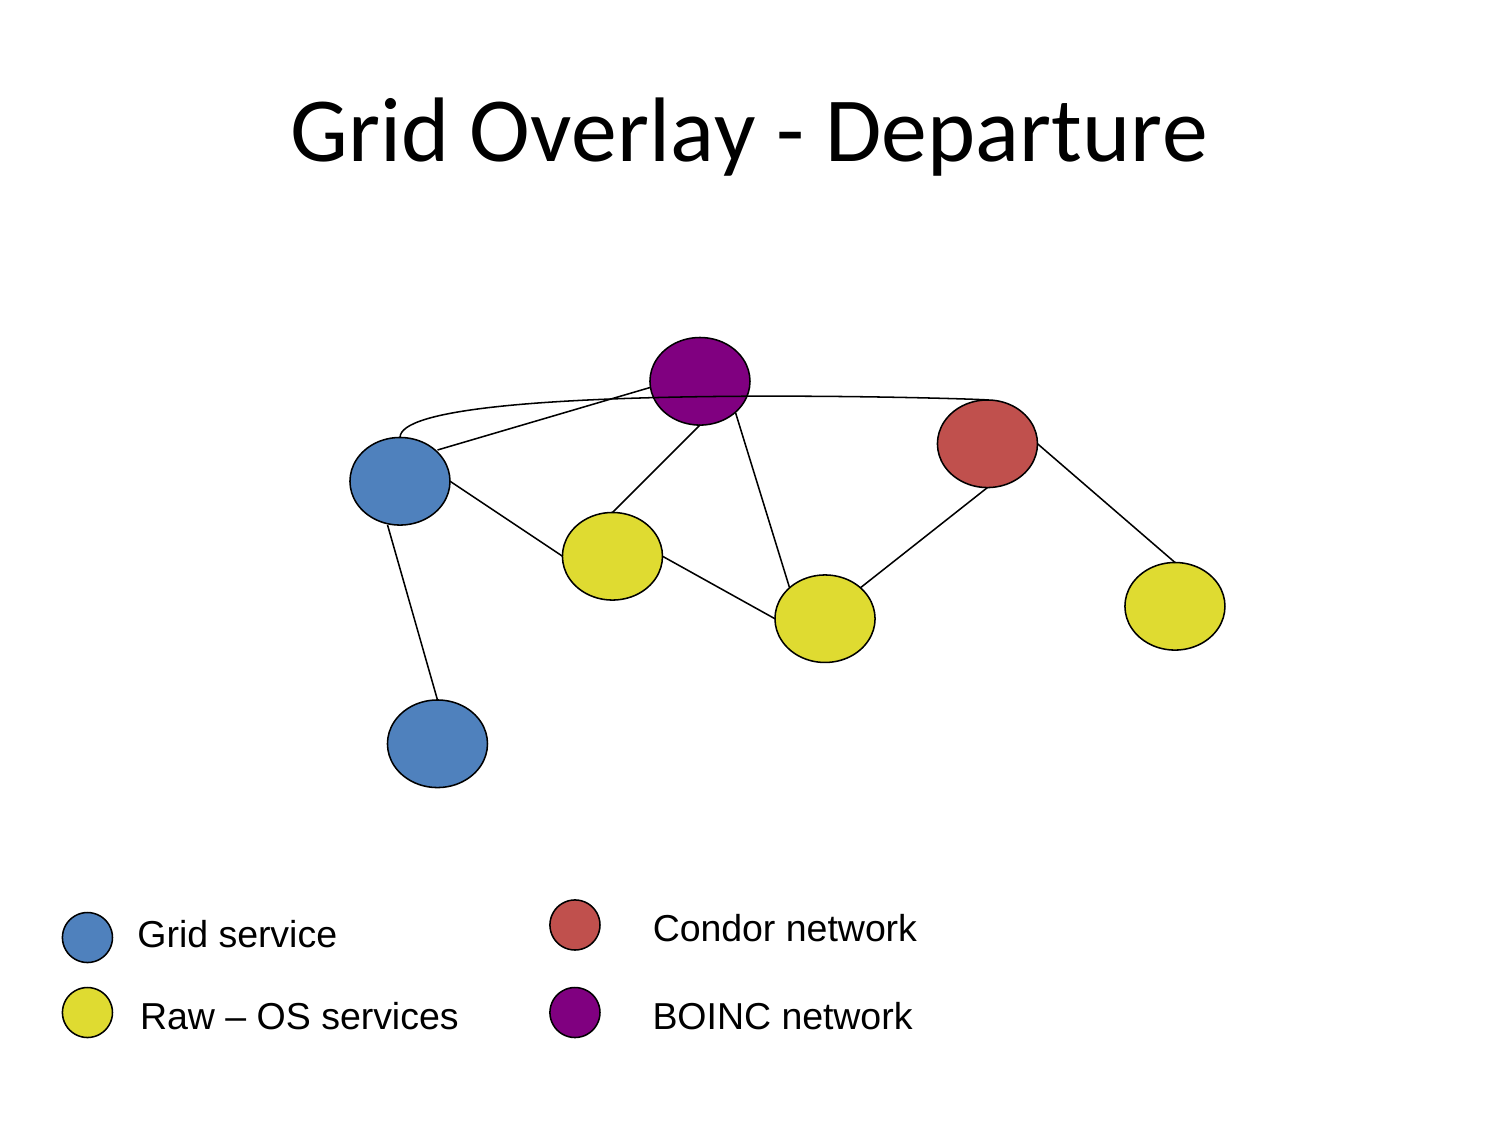

# Grid Overlay - Departure
Condor network
Grid service
Raw – OS services
BOINC network